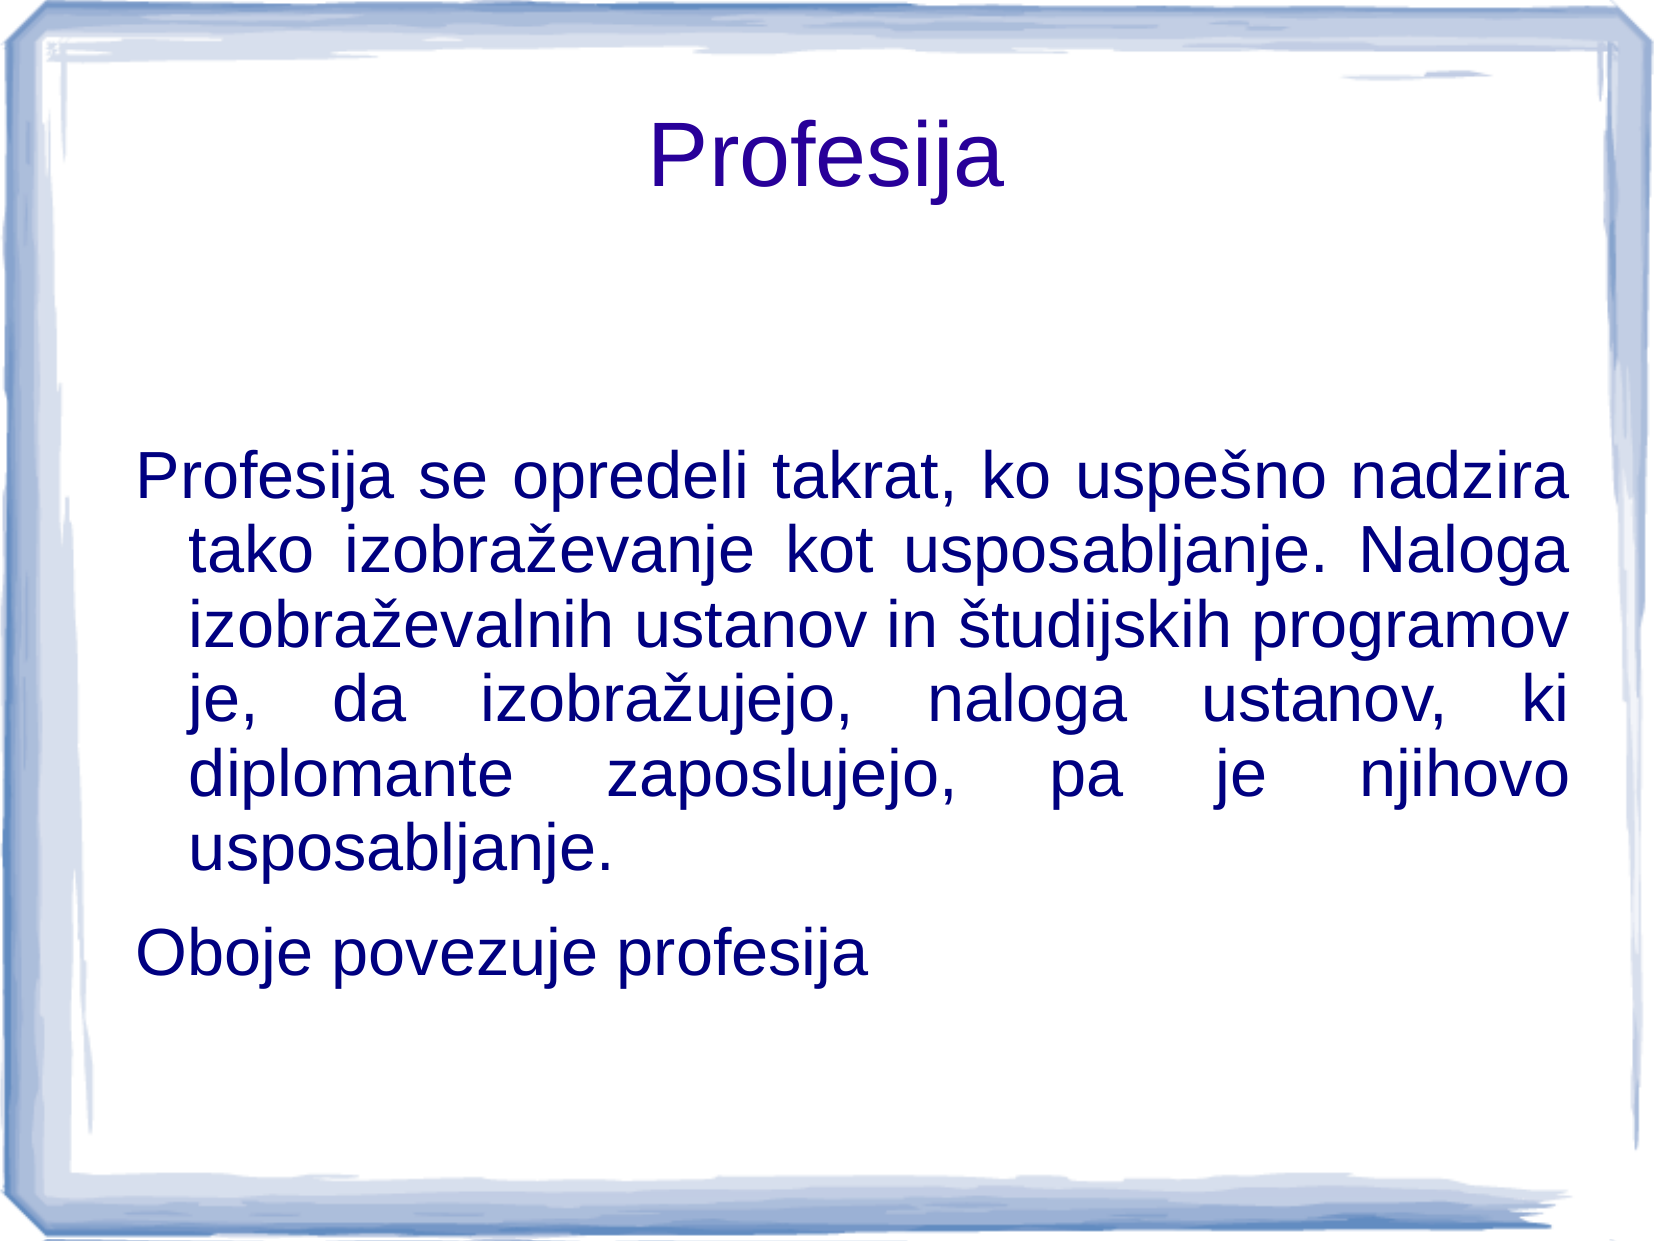

# Profesija
Profesija se opredeli takrat, ko uspešno nadzira tako izobraževanje kot usposabljanje. Naloga izobraževalnih ustanov in študijskih programov je, da izobražujejo, naloga ustanov, ki diplomante zaposlujejo, pa je njihovo usposabljanje.
Oboje povezuje profesija